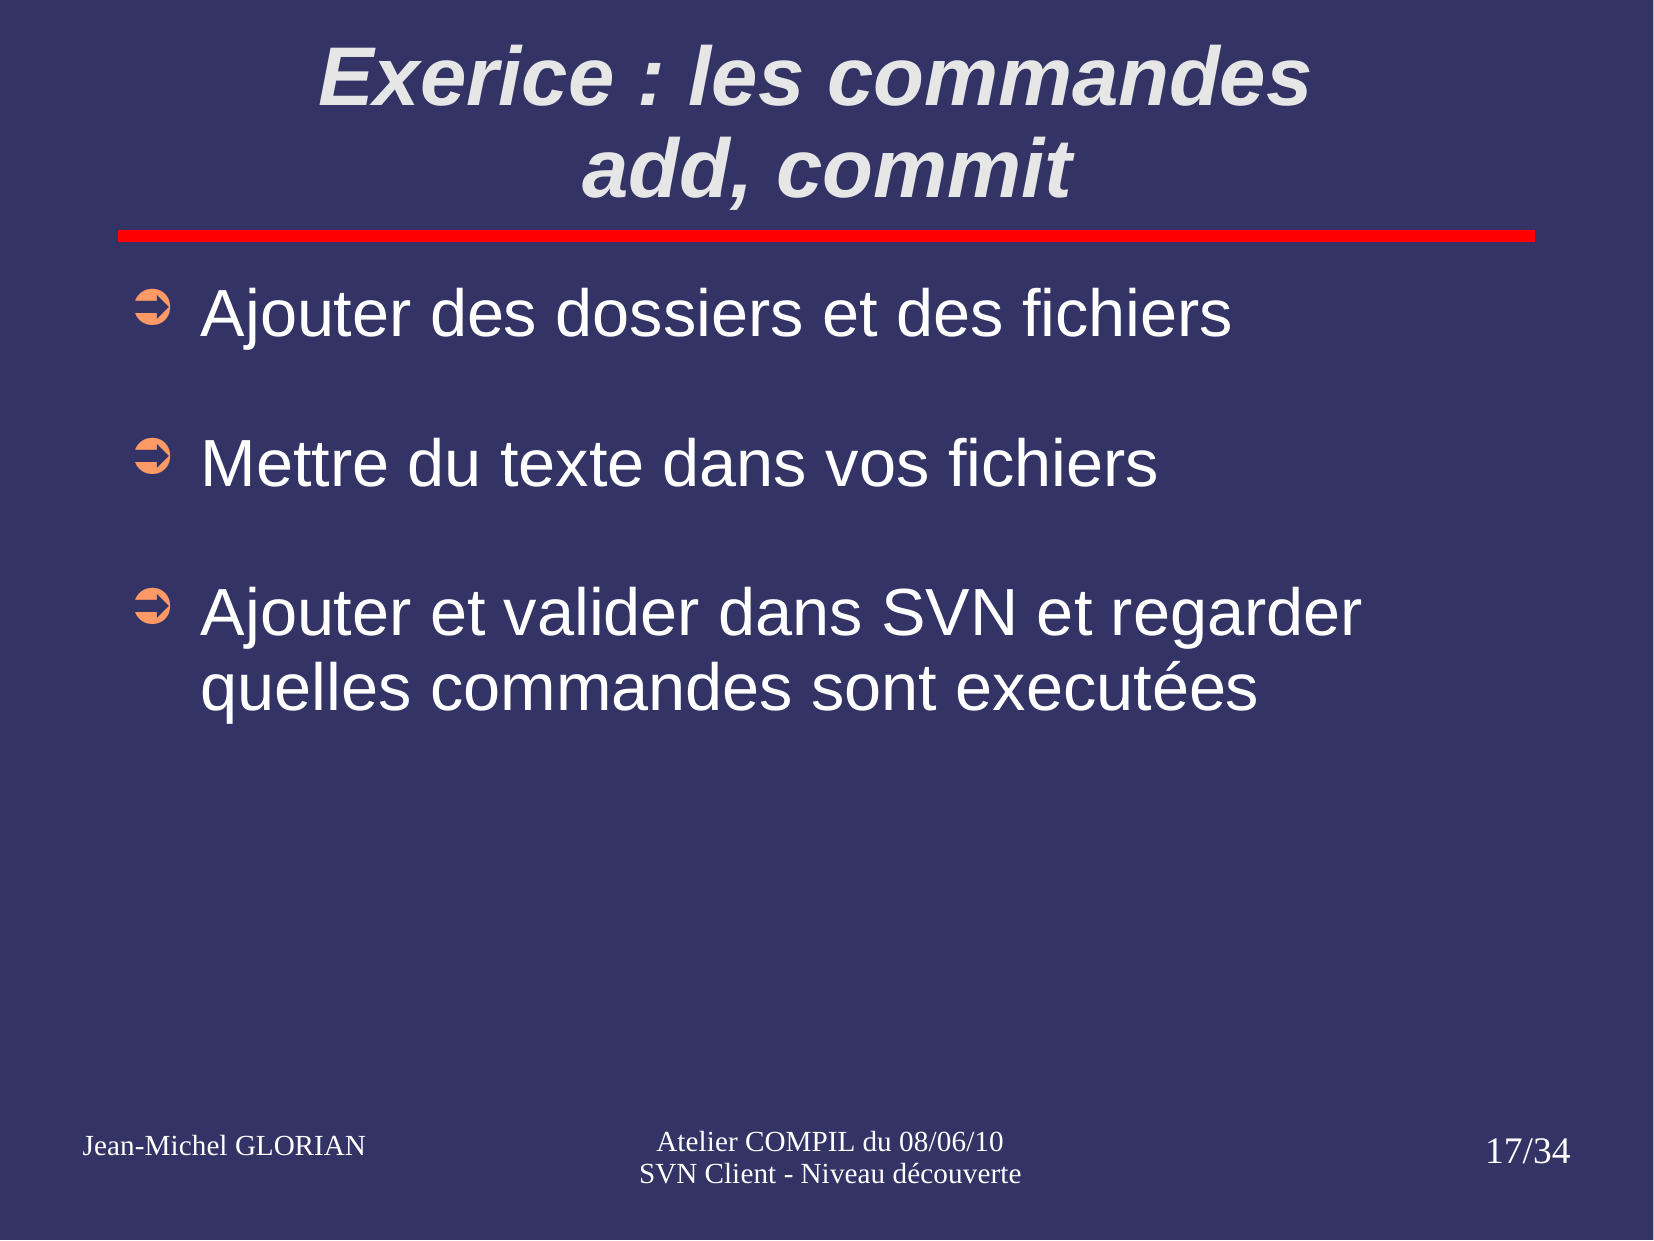

# Exerice : les commandes add, commit
Ajouter des dossiers et des fichiers
Mettre du texte dans vos fichiers
Ajouter et valider dans SVN et regarder quelles commandes sont executées